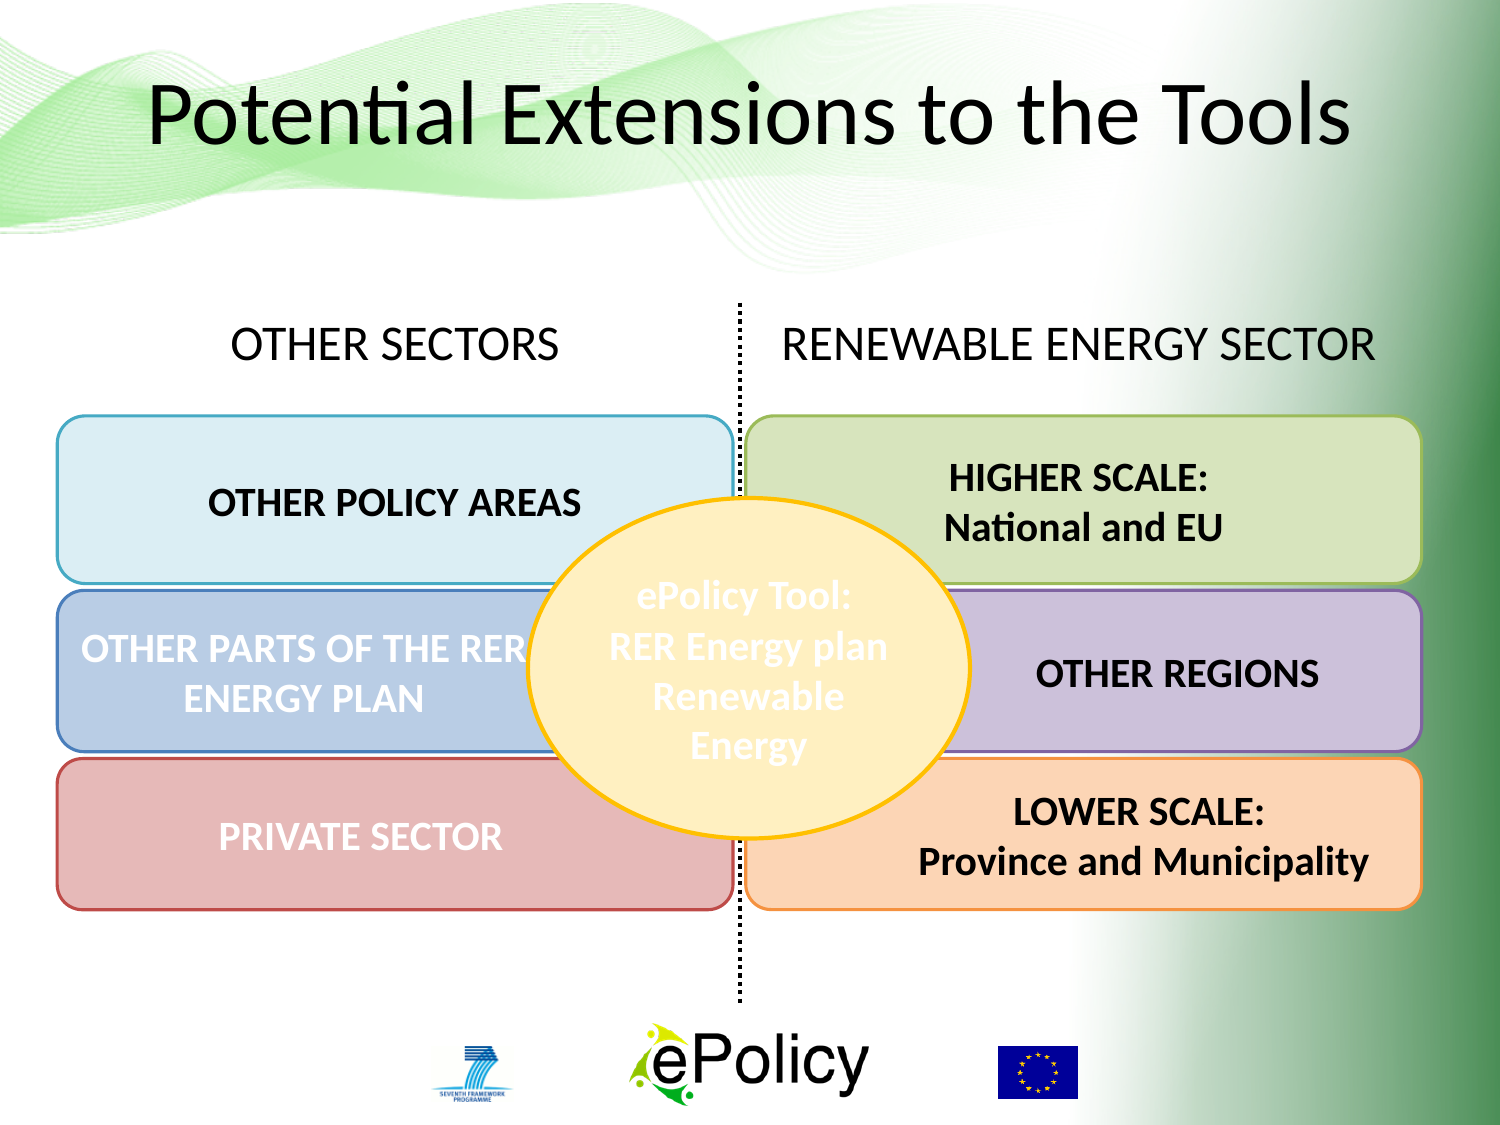

# Potential Extensions to the Tools
OTHER SECTORS
RENEWABLE ENERGY SECTOR
OTHER POLICY AREAS
HIGHER SCALE:
National and EU
ePolicy Tool:
RER Energy plan
Renewable Energy
OTHER REGIONS
OTHER PARTS OF THE RER ENERGY PLAN
LOWER SCALE:
Province and Municipality
PRIVATE SECTOR